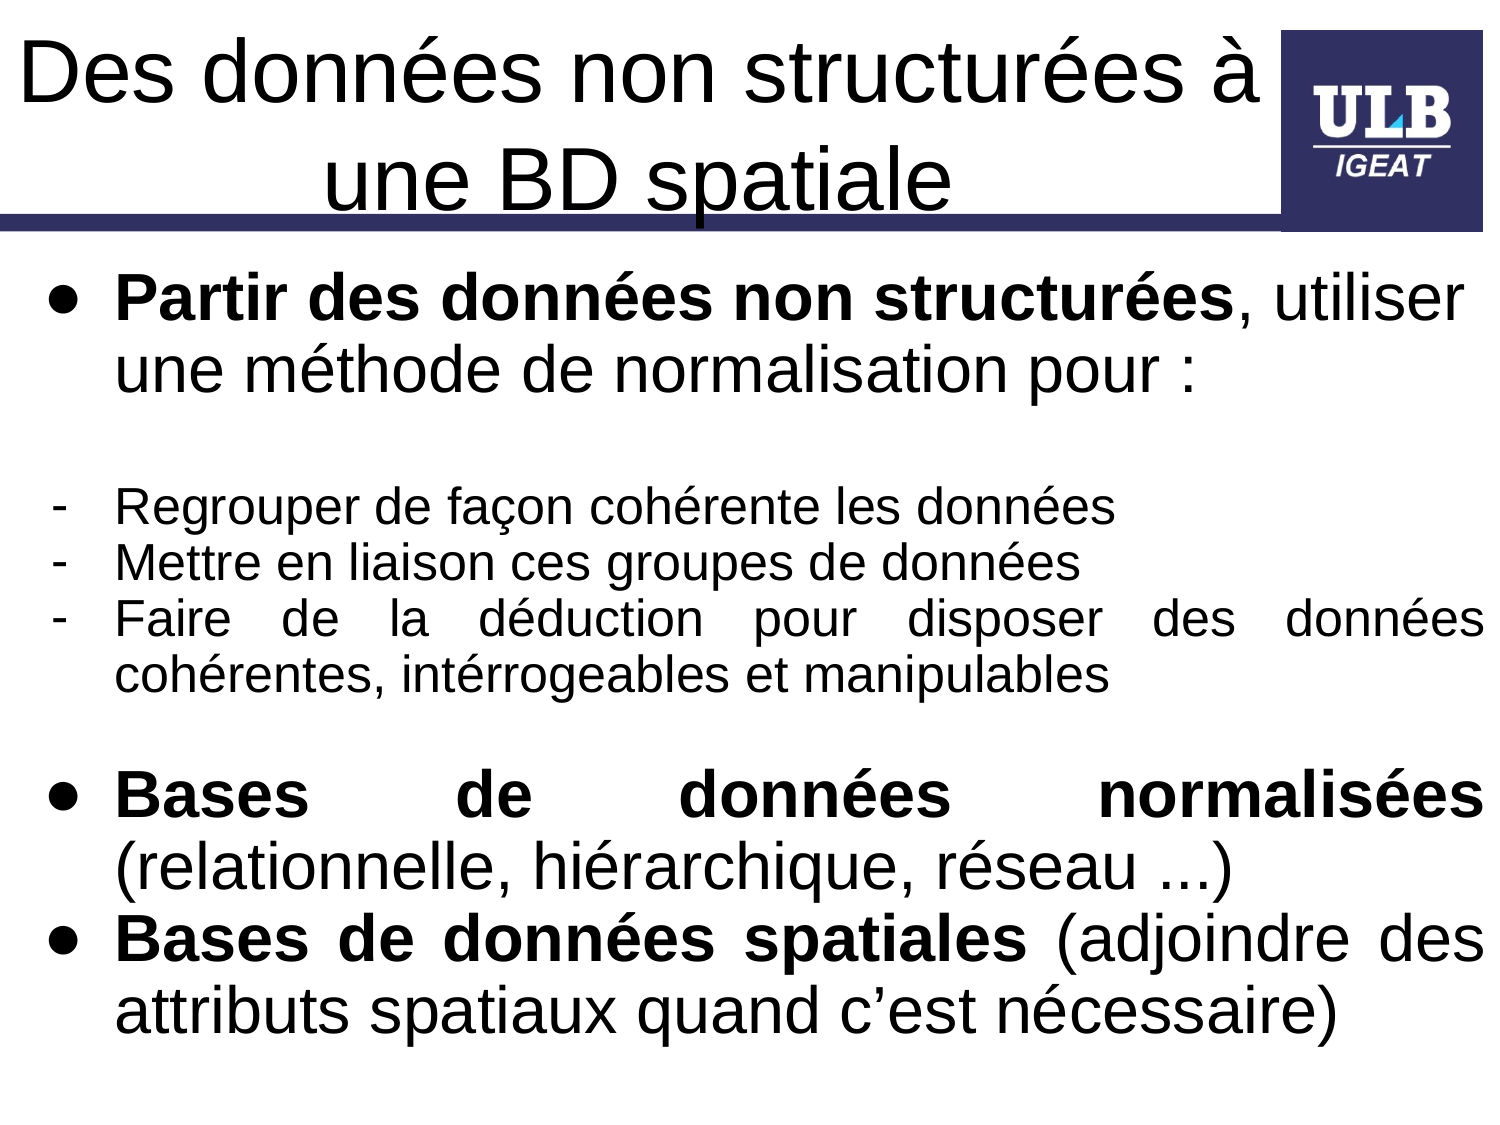

Des données non structurées à une BD spatiale
Partir des données non structurées, utiliser une méthode de normalisation pour :
Regrouper de façon cohérente les données
Mettre en liaison ces groupes de données
Faire de la déduction pour disposer des données cohérentes, intérrogeables et manipulables
Bases de données normalisées (relationnelle, hiérarchique, réseau ...)
Bases de données spatiales (adjoindre des attributs spatiaux quand c’est nécessaire)